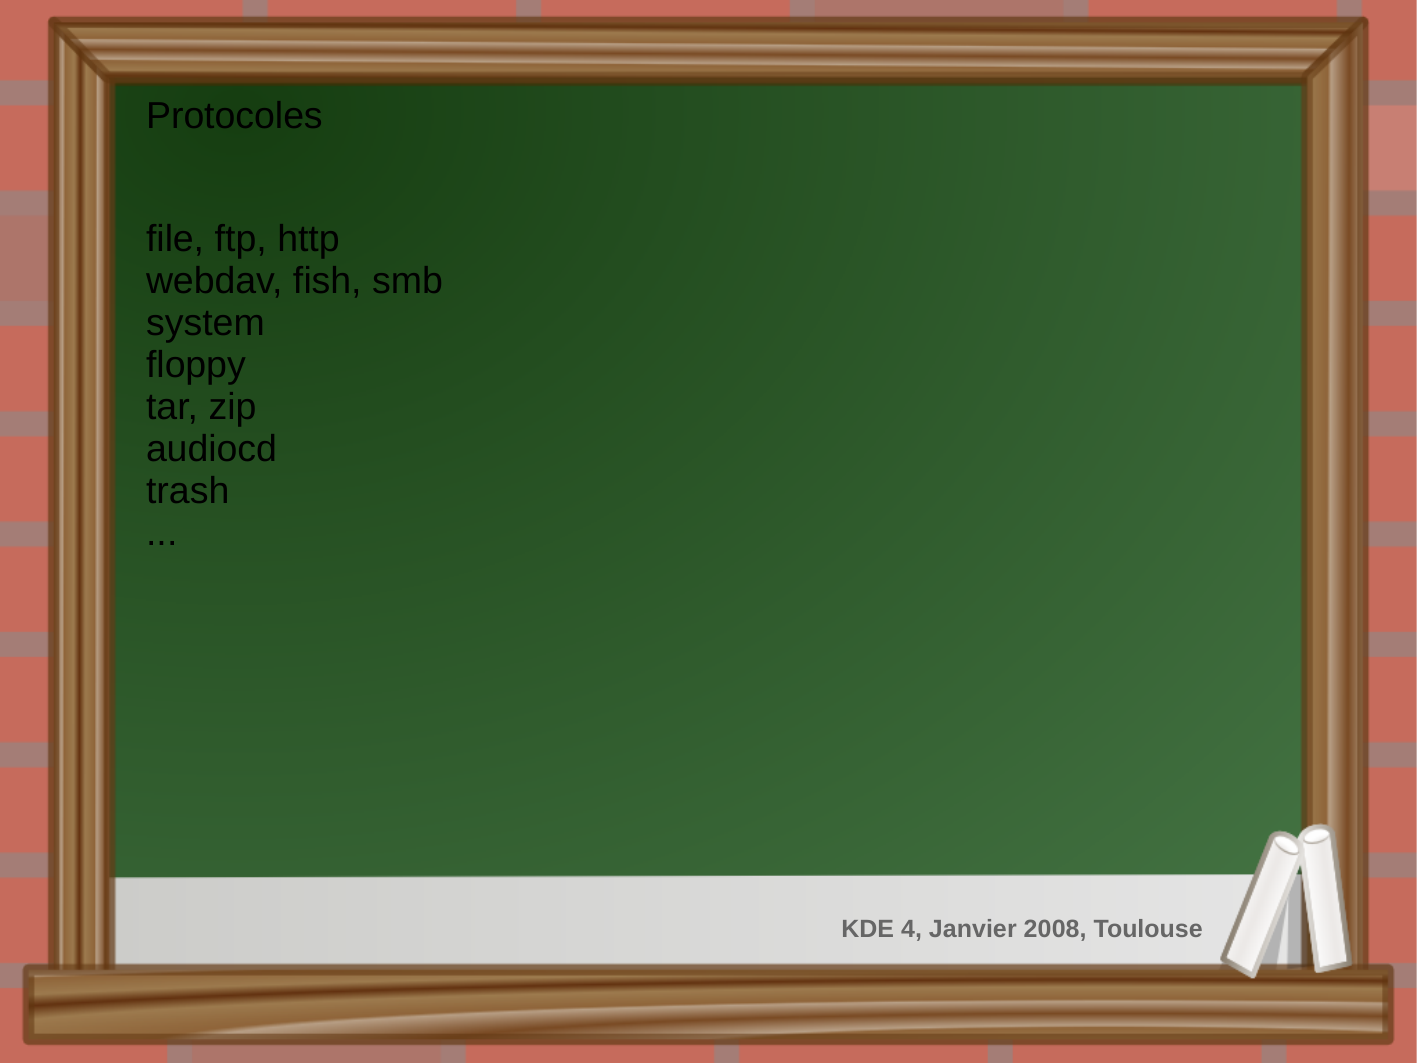

Protocoles
file, ftp, http
webdav, fish, smb
system
floppy
tar, zip
audiocd
trash
...